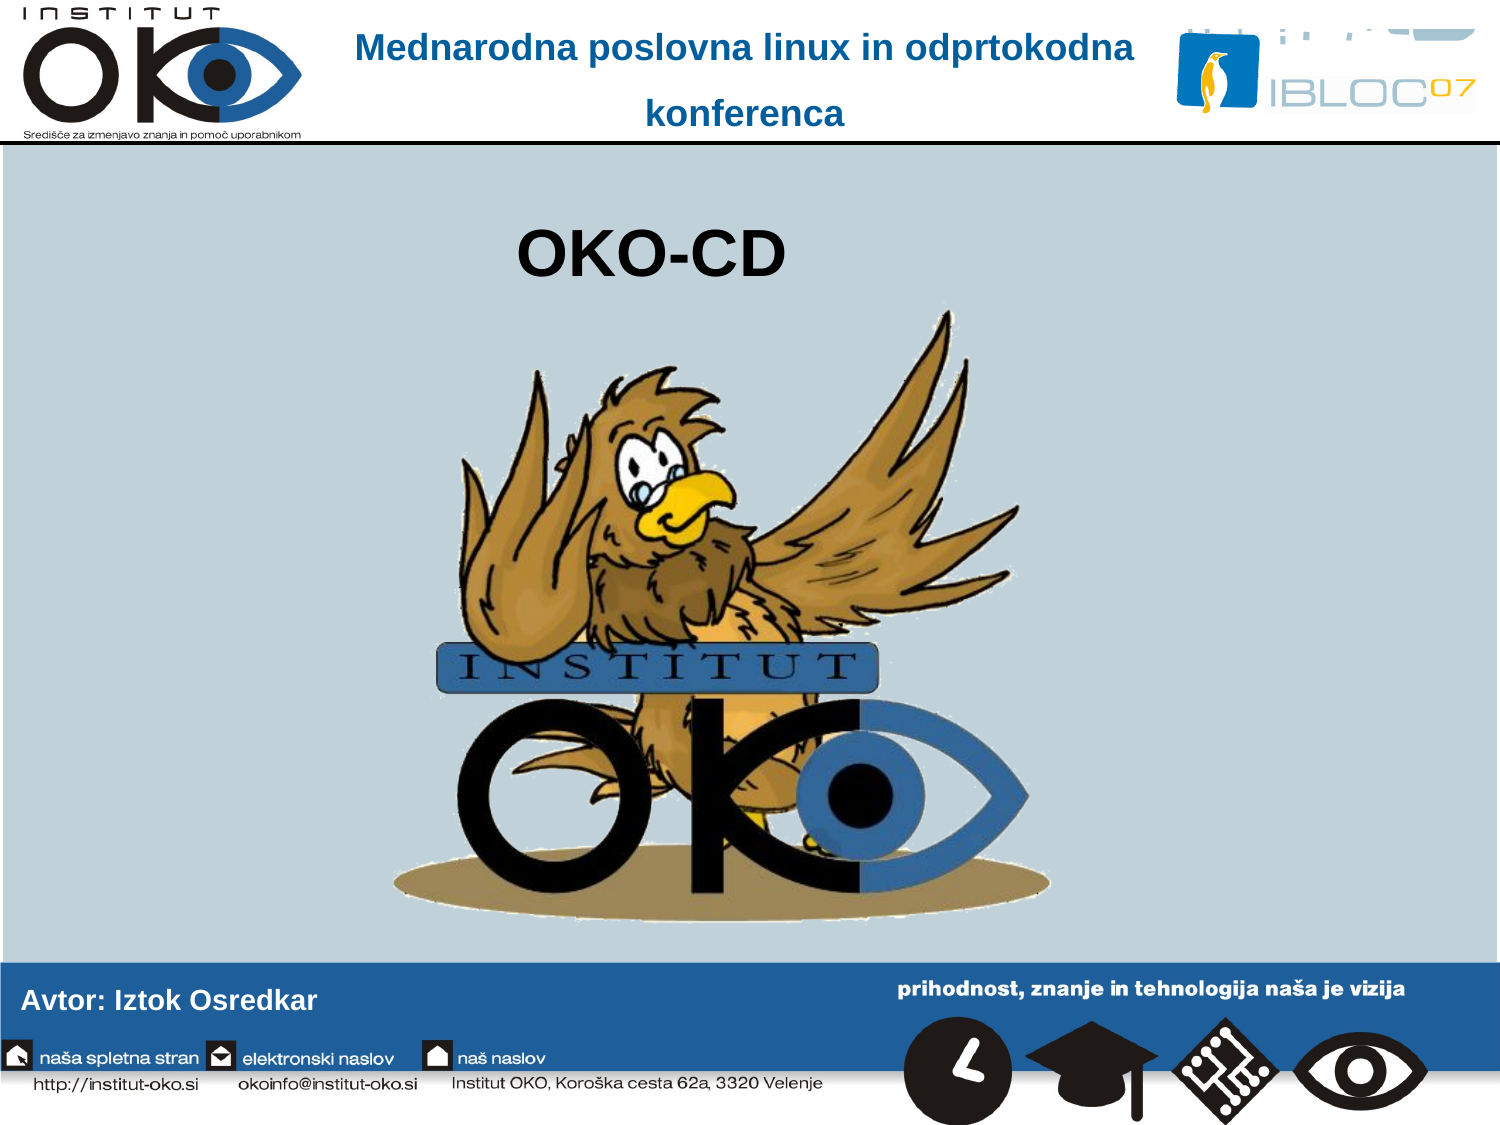

Mednarodna poslovna linux in odprtokodna
konferenca
Avtor: Iztok Osredkar
OKO-CD